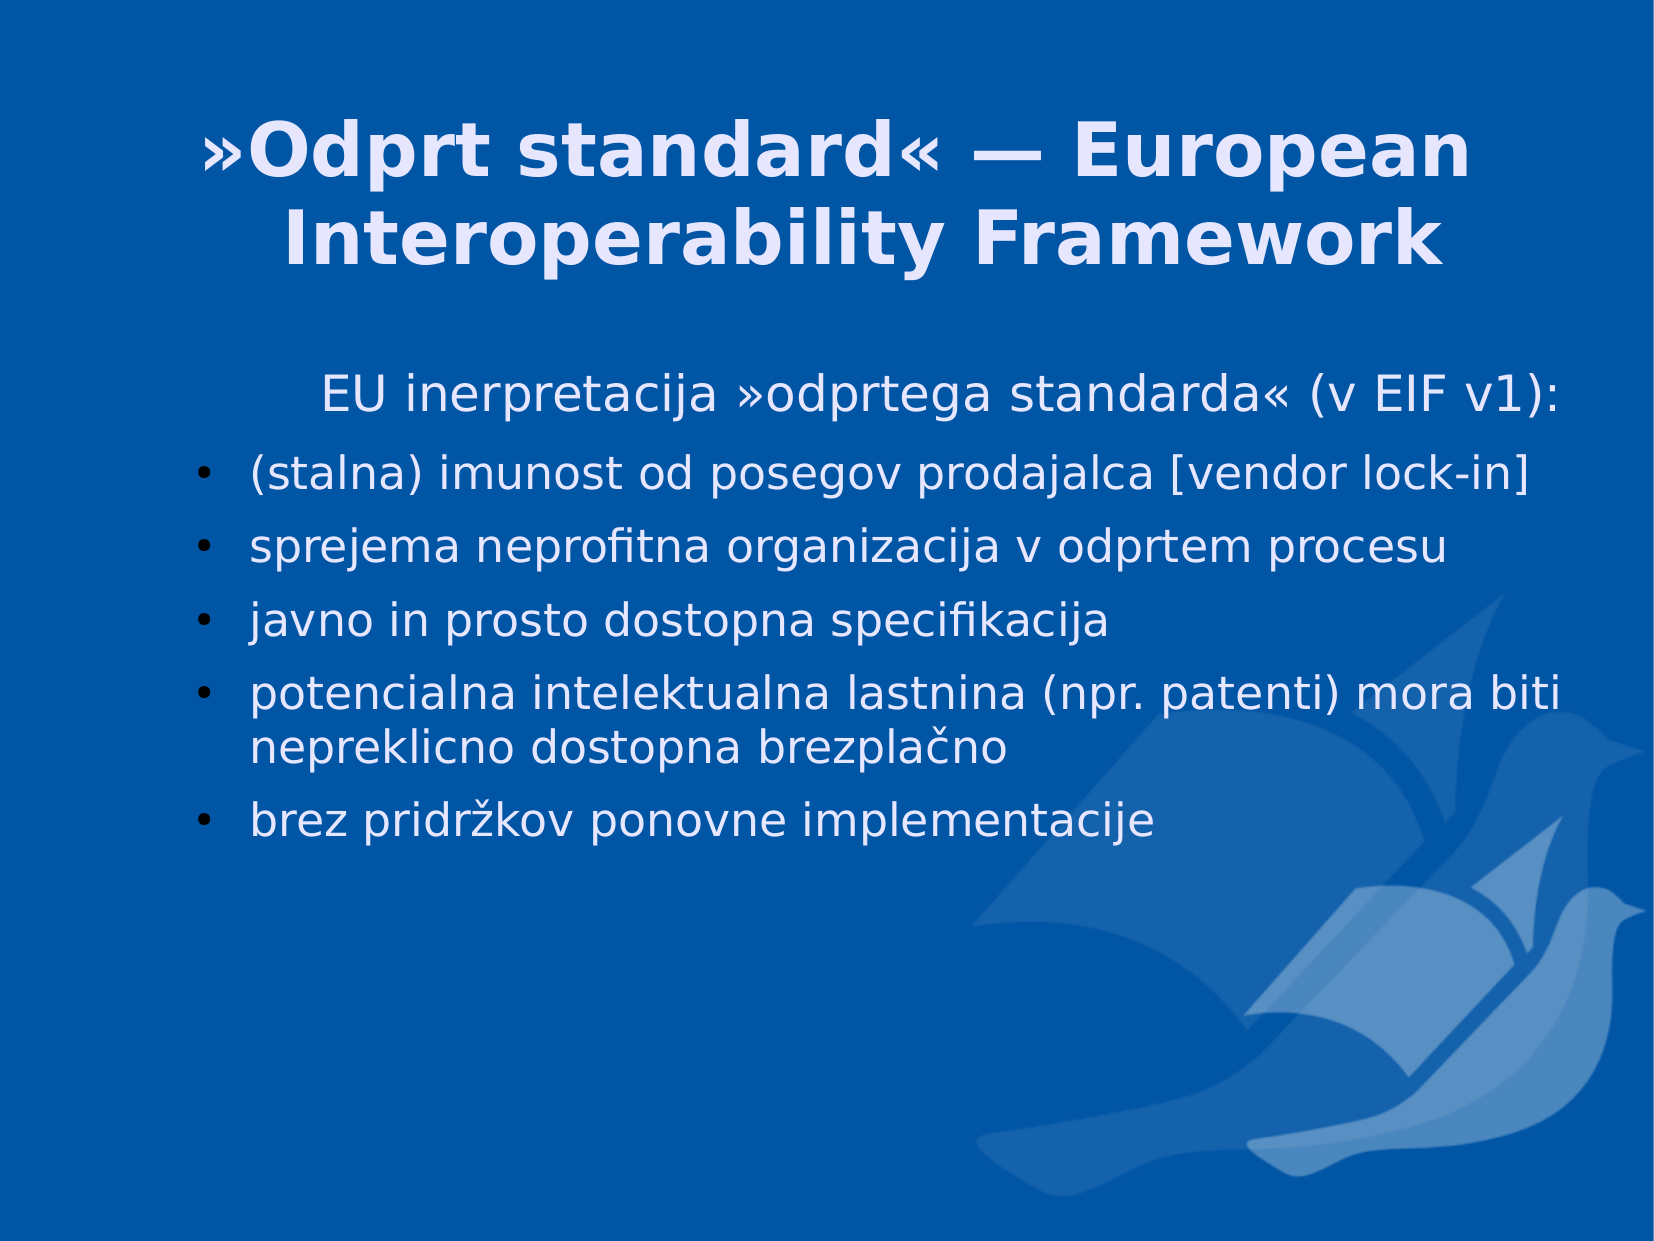

# »Odprt standard« — European Interoperability Framework
EU inerpretacija »odprtega standarda« (v EIF v1):
(stalna) imunost od posegov prodajalca [vendor lock-in]
sprejema neprofitna organizacija v odprtem procesu
javno in prosto dostopna specifikacija
potencialna intelektualna lastnina (npr. patenti) mora biti nepreklicno dostopna brezplačno
brez pridržkov ponovne implementacije